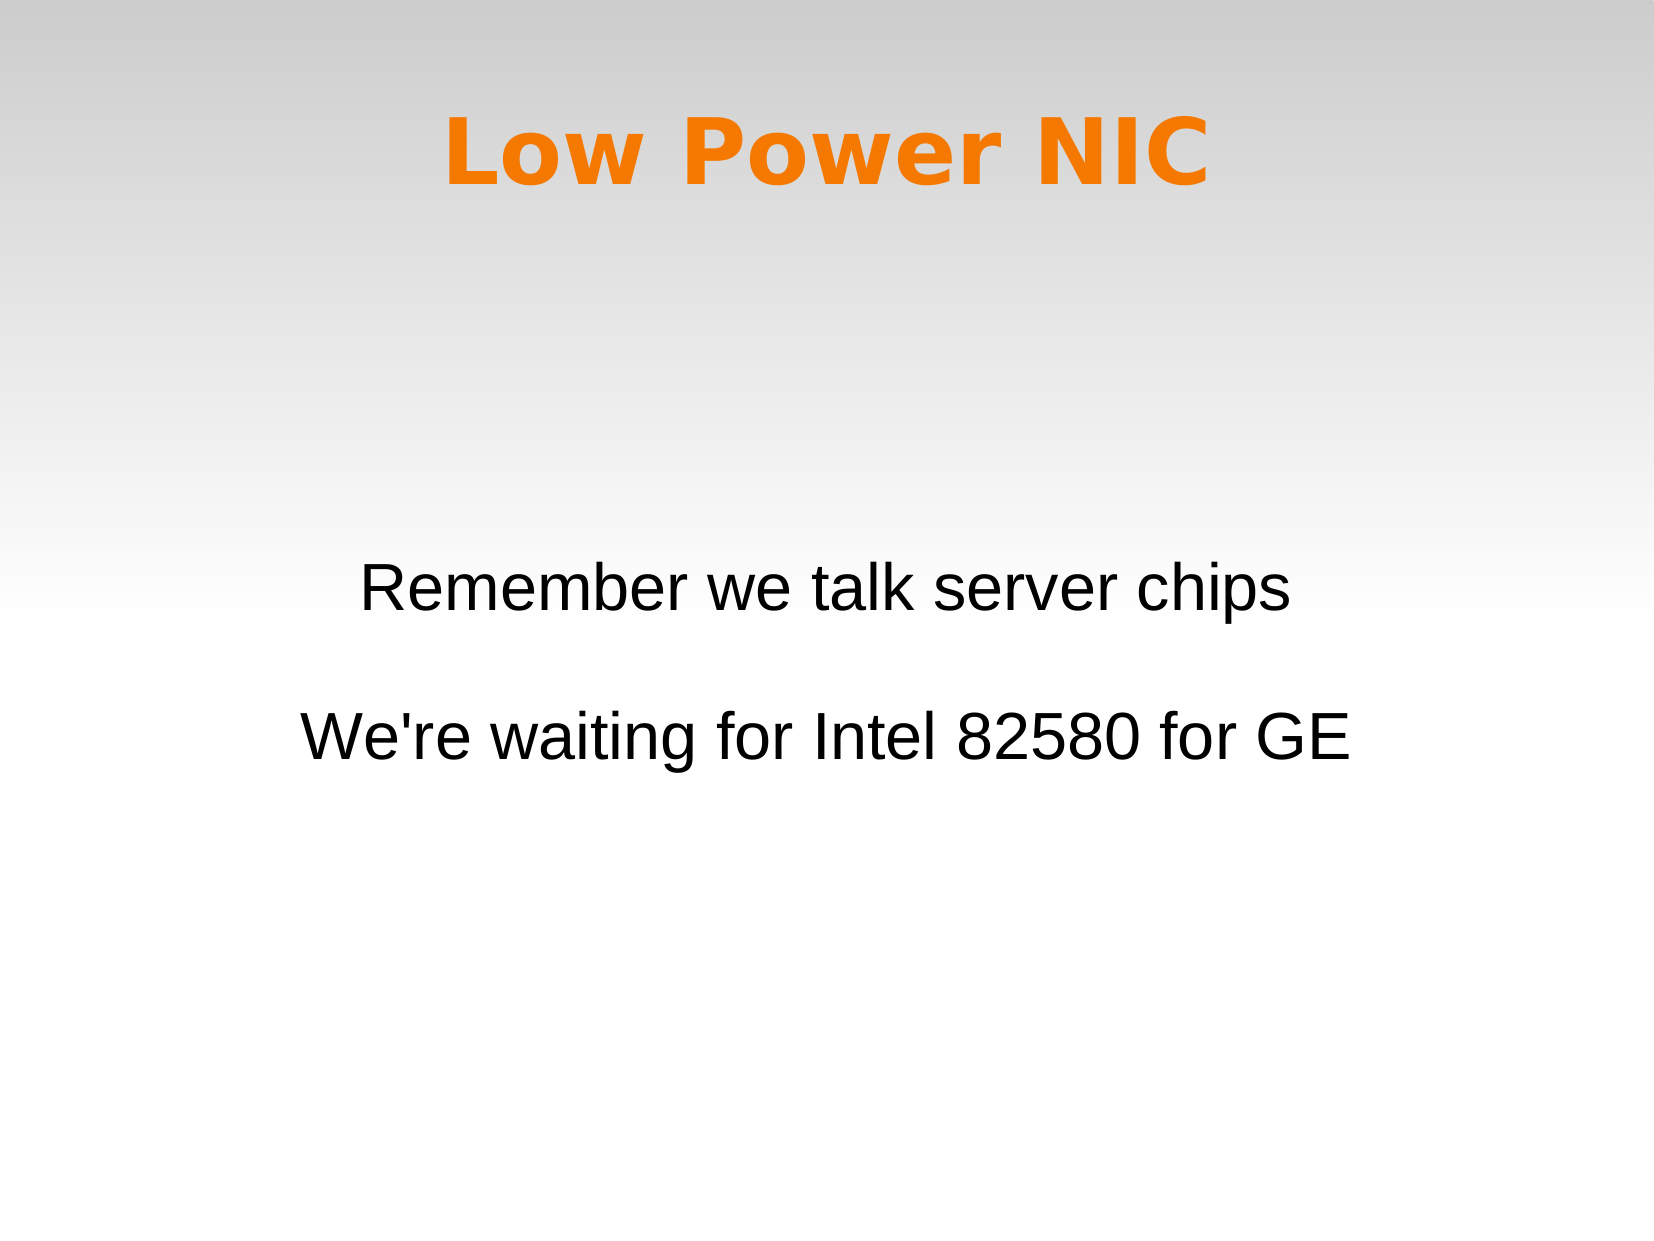

# Low Power NIC
Remember we talk server chips
We're waiting for Intel 82580 for GE